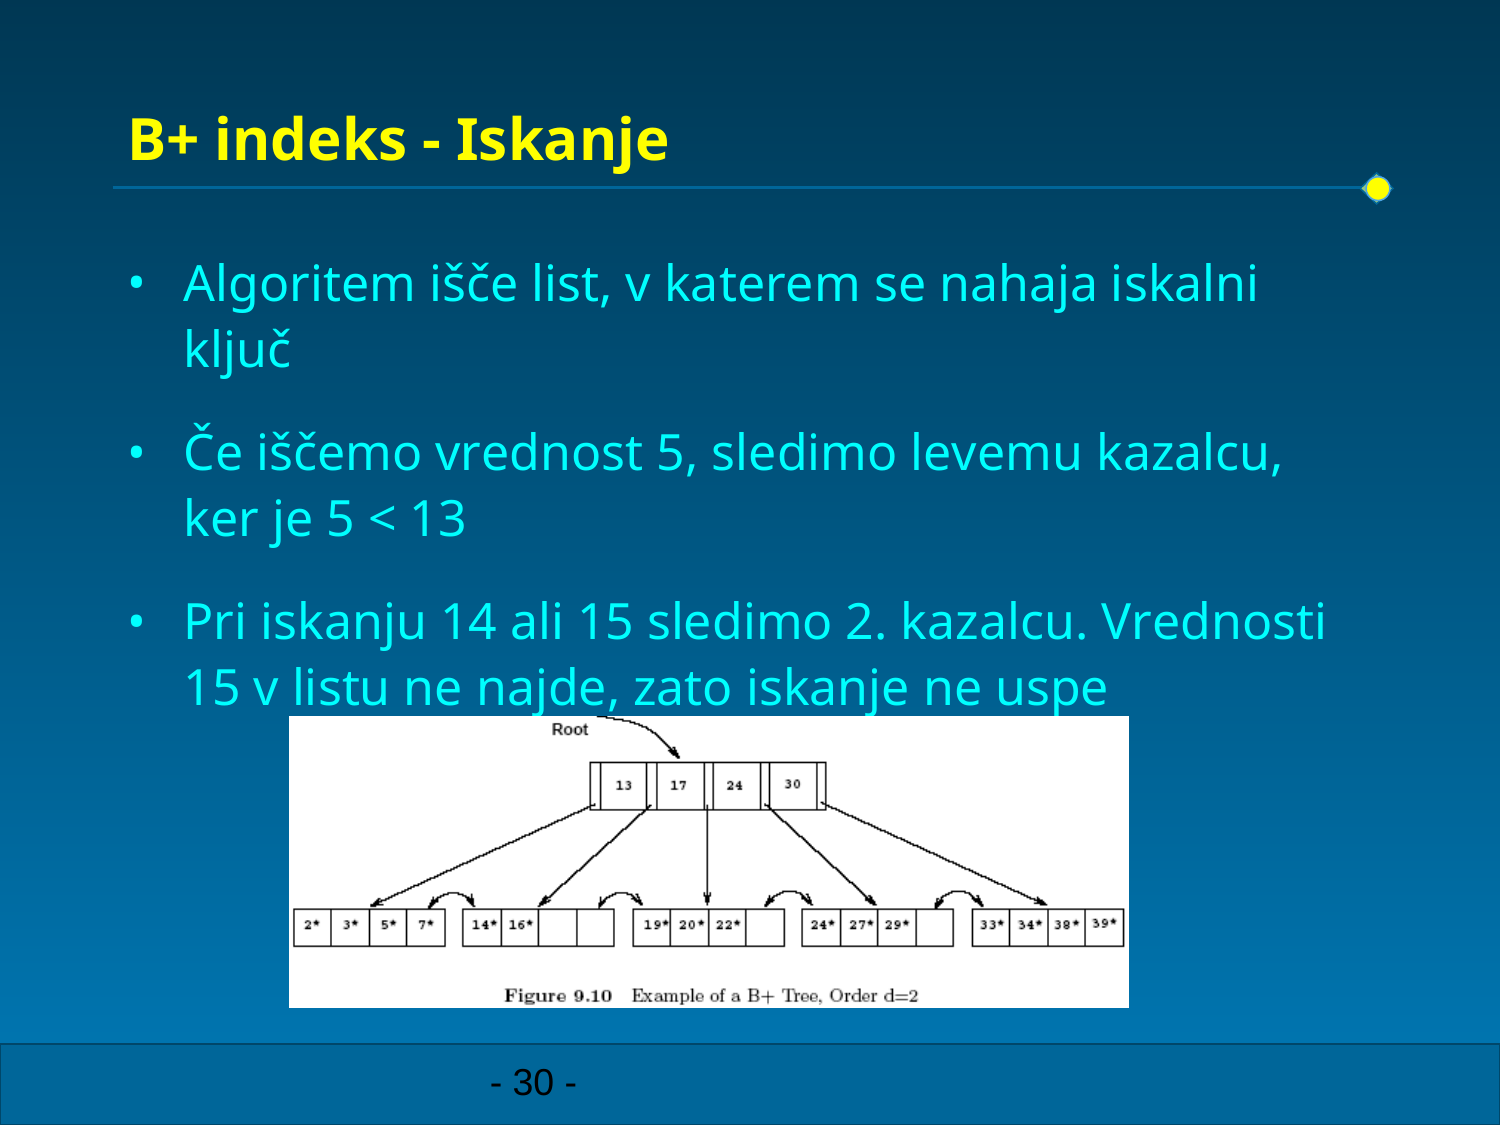

# B+ indeks - Iskanje
Algoritem išče list, v katerem se nahaja iskalni ključ
Če iščemo vrednost 5, sledimo levemu kazalcu, ker je 5 < 13
Pri iskanju 14 ali 15 sledimo 2. kazalcu. Vrednosti 15 v listu ne najde, zato iskanje ne uspe